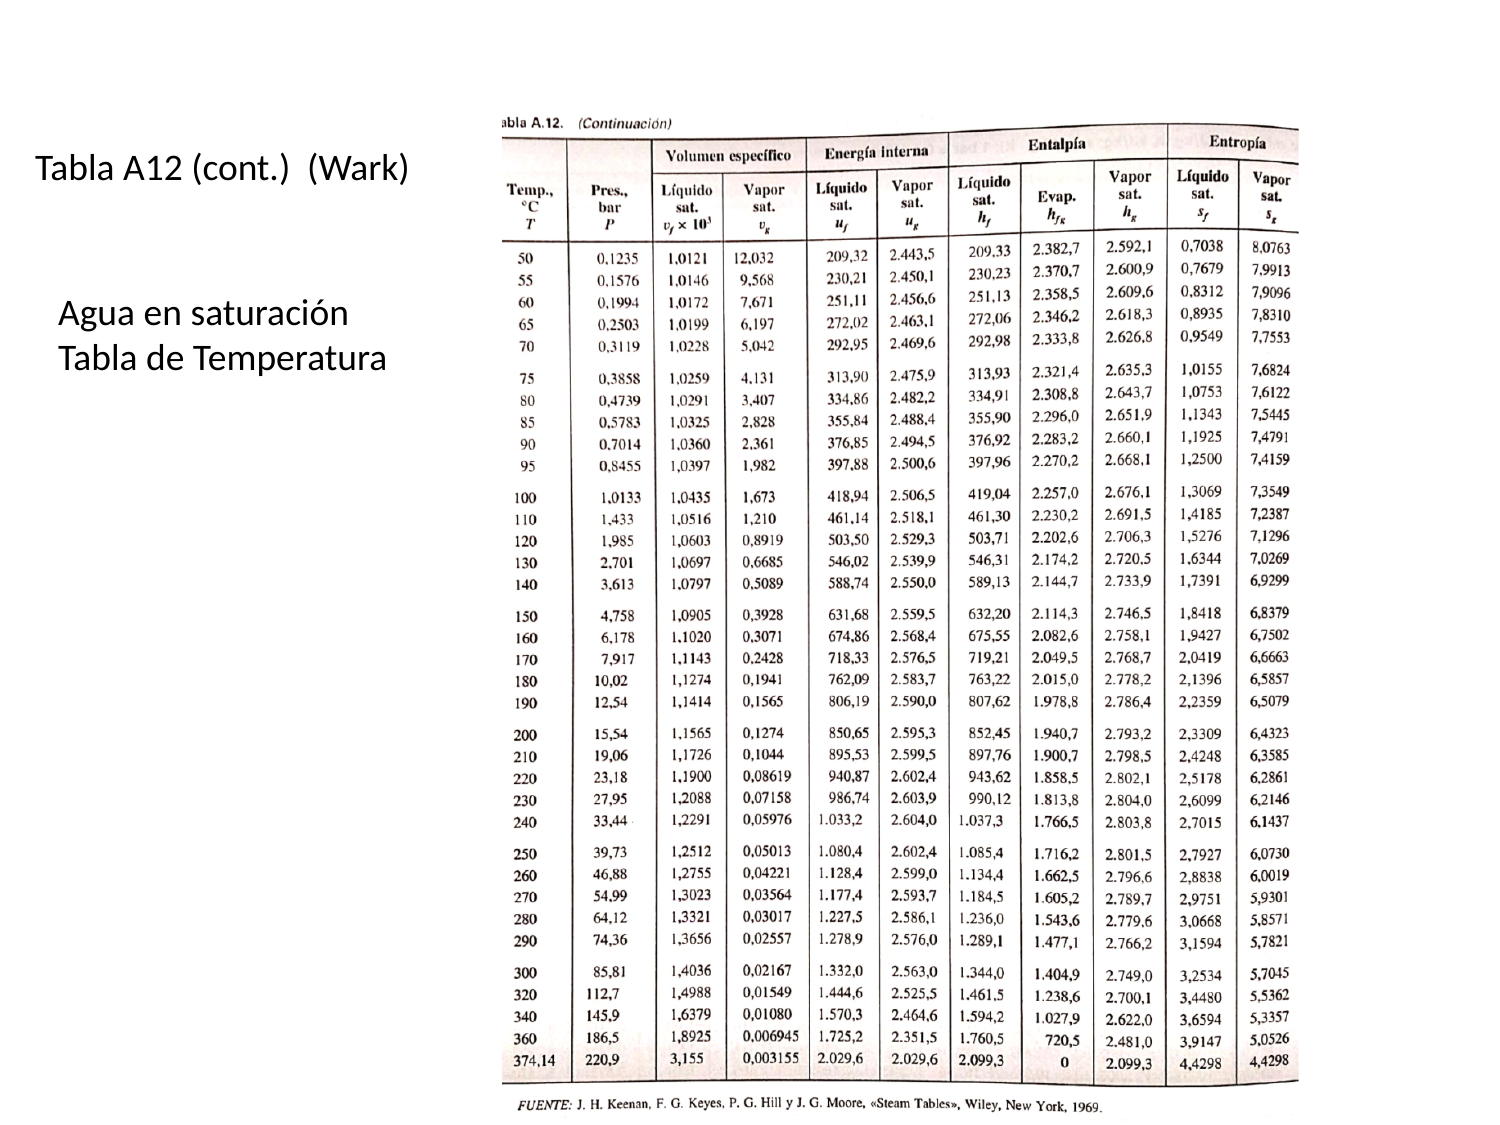

Tabla A12 (cont.) (Wark)
Agua en saturación
Tabla de Temperatura